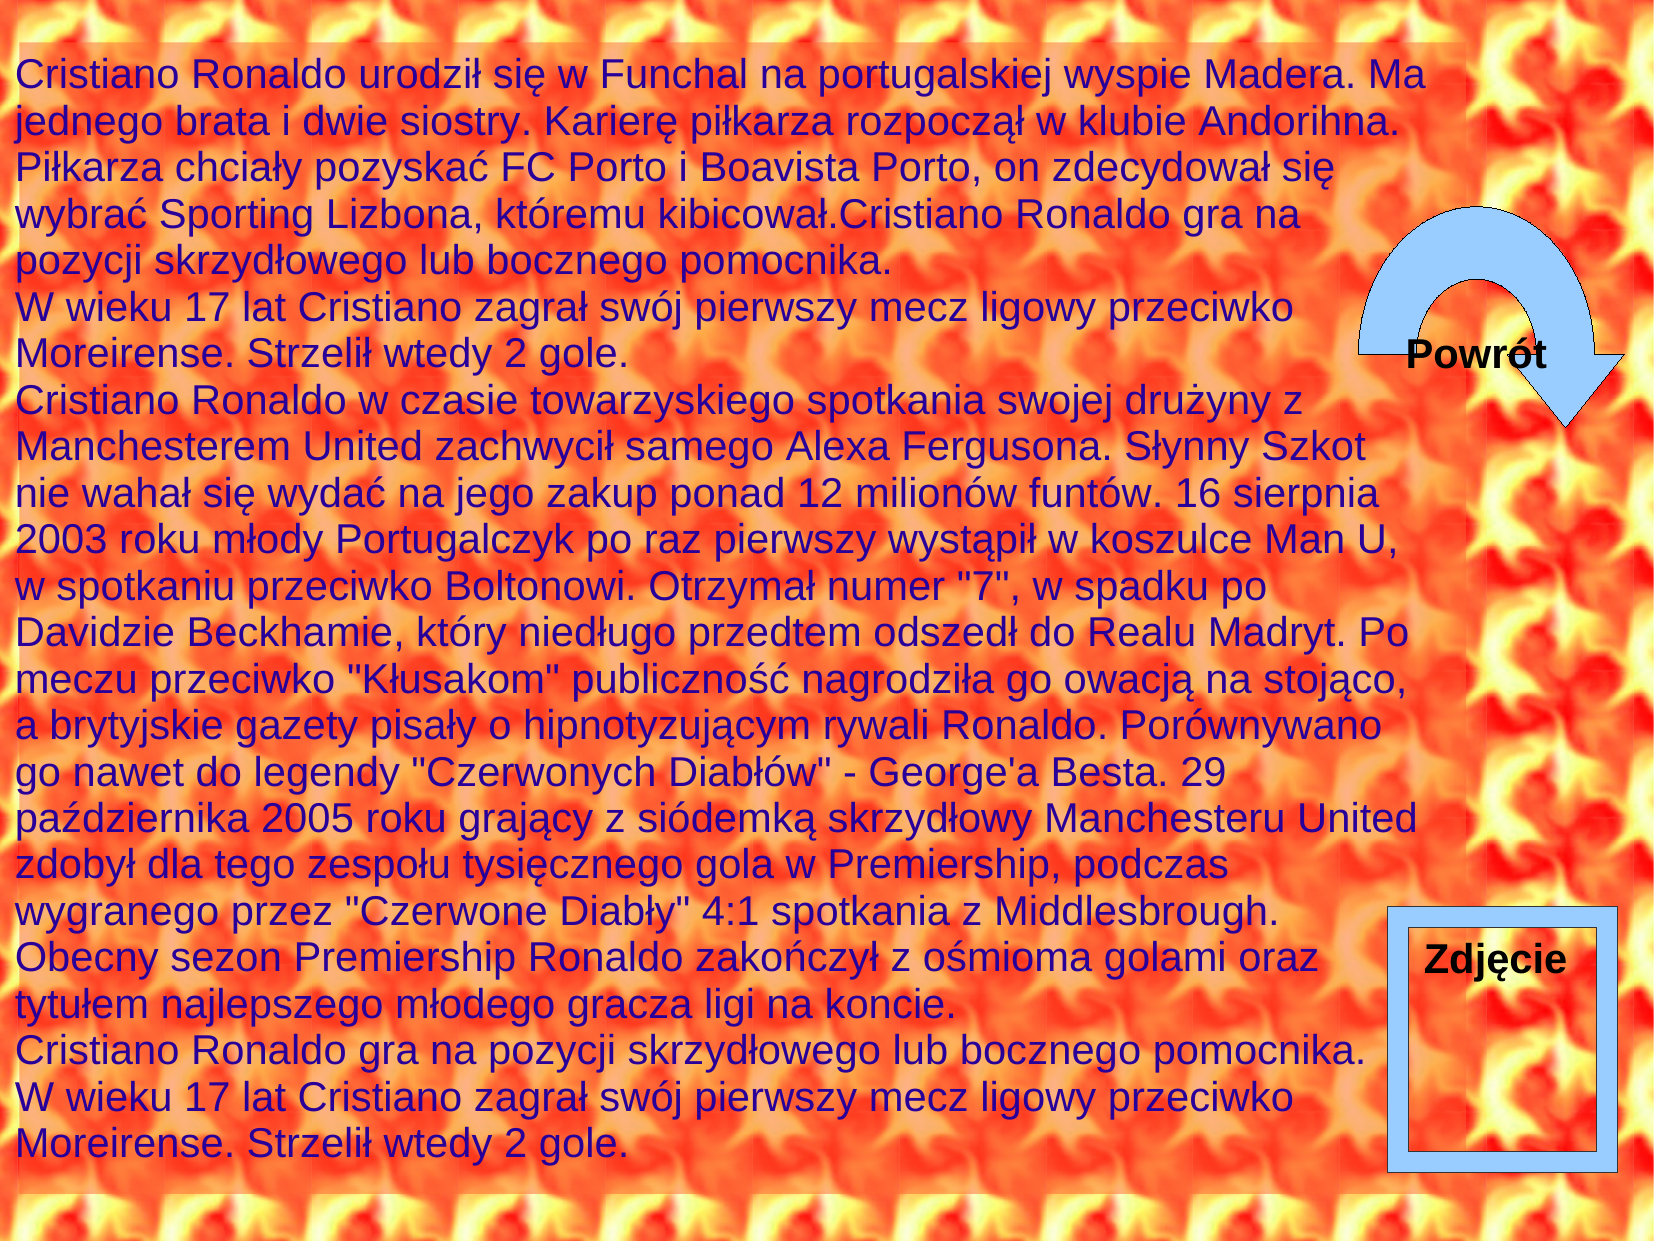

Cristiano Ronaldo urodził się w Funchal na portugalskiej wyspie Madera. Ma jednego brata i dwie siostry. Karierę piłkarza rozpoczął w klubie Andorihna. Piłkarza chciały pozyskać FC Porto i Boavista Porto, on zdecydował się wybrać Sporting Lizbona, któremu kibicował.Cristiano Ronaldo gra na pozycji skrzydłowego lub bocznego pomocnika.
W wieku 17 lat Cristiano zagrał swój pierwszy mecz ligowy przeciwko Moreirense. Strzelił wtedy 2 gole.
Cristiano Ronaldo w czasie towarzyskiego spotkania swojej drużyny z Manchesterem United zachwycił samego Alexa Fergusona. Słynny Szkot nie wahał się wydać na jego zakup ponad 12 milionów funtów. 16 sierpnia 2003 roku młody Portugalczyk po raz pierwszy wystąpił w koszulce Man U, w spotkaniu przeciwko Boltonowi. Otrzymał numer "7", w spadku po Davidzie Beckhamie, który niedługo przedtem odszedł do Realu Madryt. Po meczu przeciwko "Kłusakom" publiczność nagrodziła go owacją na stojąco, a brytyjskie gazety pisały o hipnotyzującym rywali Ronaldo. Porównywano go nawet do legendy "Czerwonych Diabłów" - George'a Besta. 29 października 2005 roku grający z siódemką skrzydłowy Manchesteru United zdobył dla tego zespołu tysięcznego gola w Premiership, podczas wygranego przez "Czerwone Diabły" 4:1 spotkania z Middlesbrough. Obecny sezon Premiership Ronaldo zakończył z ośmioma golami oraz tytułem najlepszego młodego gracza ligi na koncie.
Cristiano Ronaldo gra na pozycji skrzydłowego lub bocznego pomocnika.
W wieku 17 lat Cristiano zagrał swój pierwszy mecz ligowy przeciwko Moreirense. Strzelił wtedy 2 gole.
Powrót
Zdjęcie